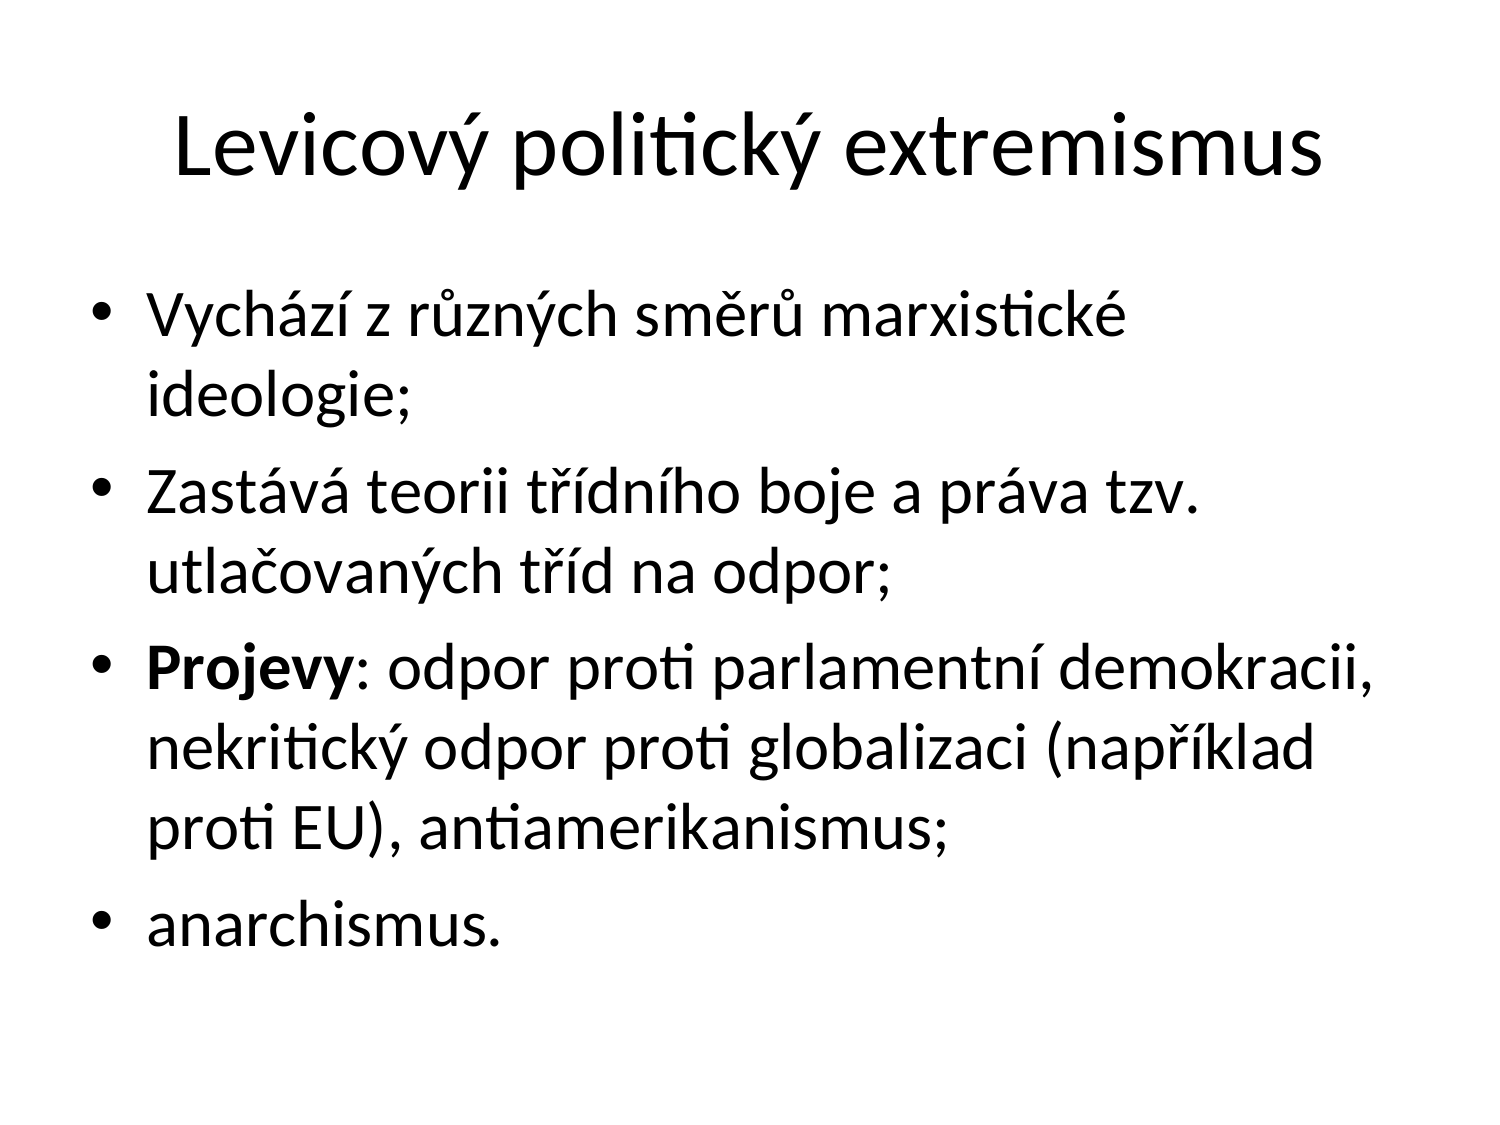

# Levicový politický extremismus
Vychází z různých směrů marxistické ideologie;
Zastává teorii třídního boje a práva tzv. utlačovaných tříd na odpor;
Projevy: odpor proti parlamentní demokracii, nekritický odpor proti globalizaci (například proti EU), antiamerikanismus;
anarchismus.